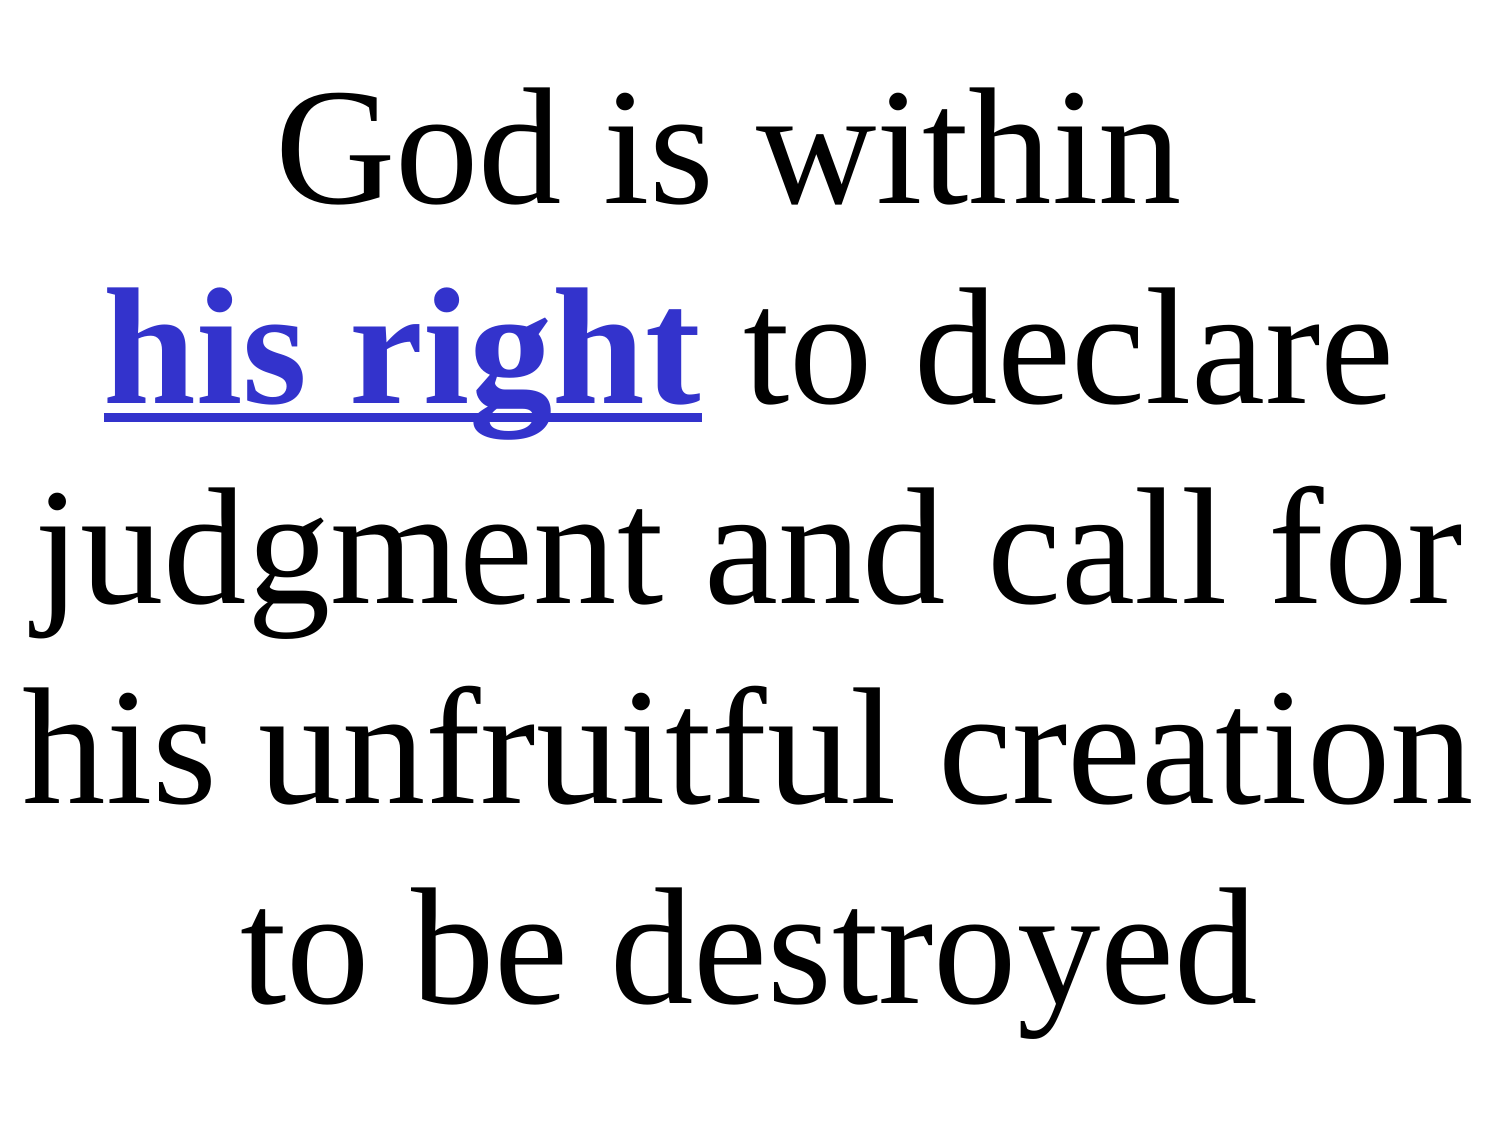

God is within
his right to declare judgment and call for his unfruitful creation to be destroyed